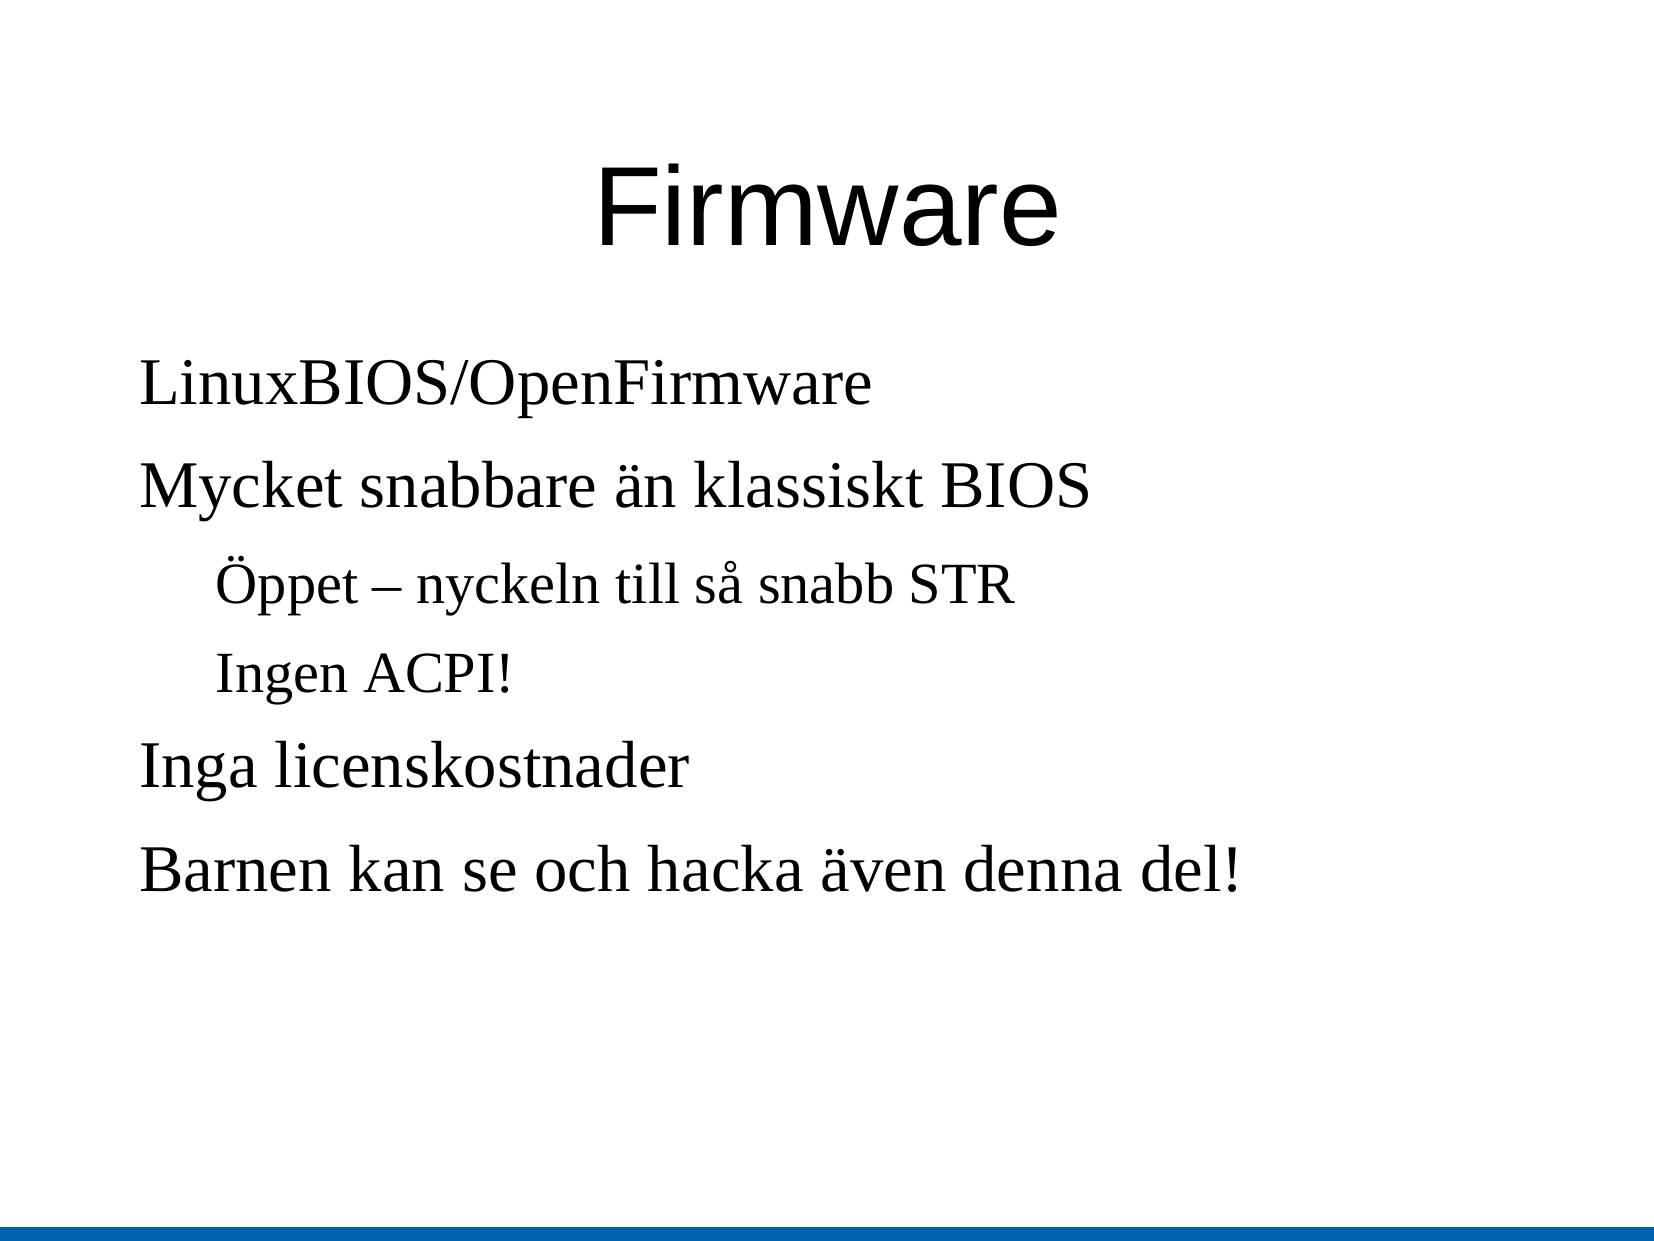

# Firmware
LinuxBIOS/OpenFirmware
Mycket snabbare än klassiskt BIOS
Öppet – nyckeln till så snabb STR
Ingen ACPI!
Inga licenskostnader
Barnen kan se och hacka även denna del!